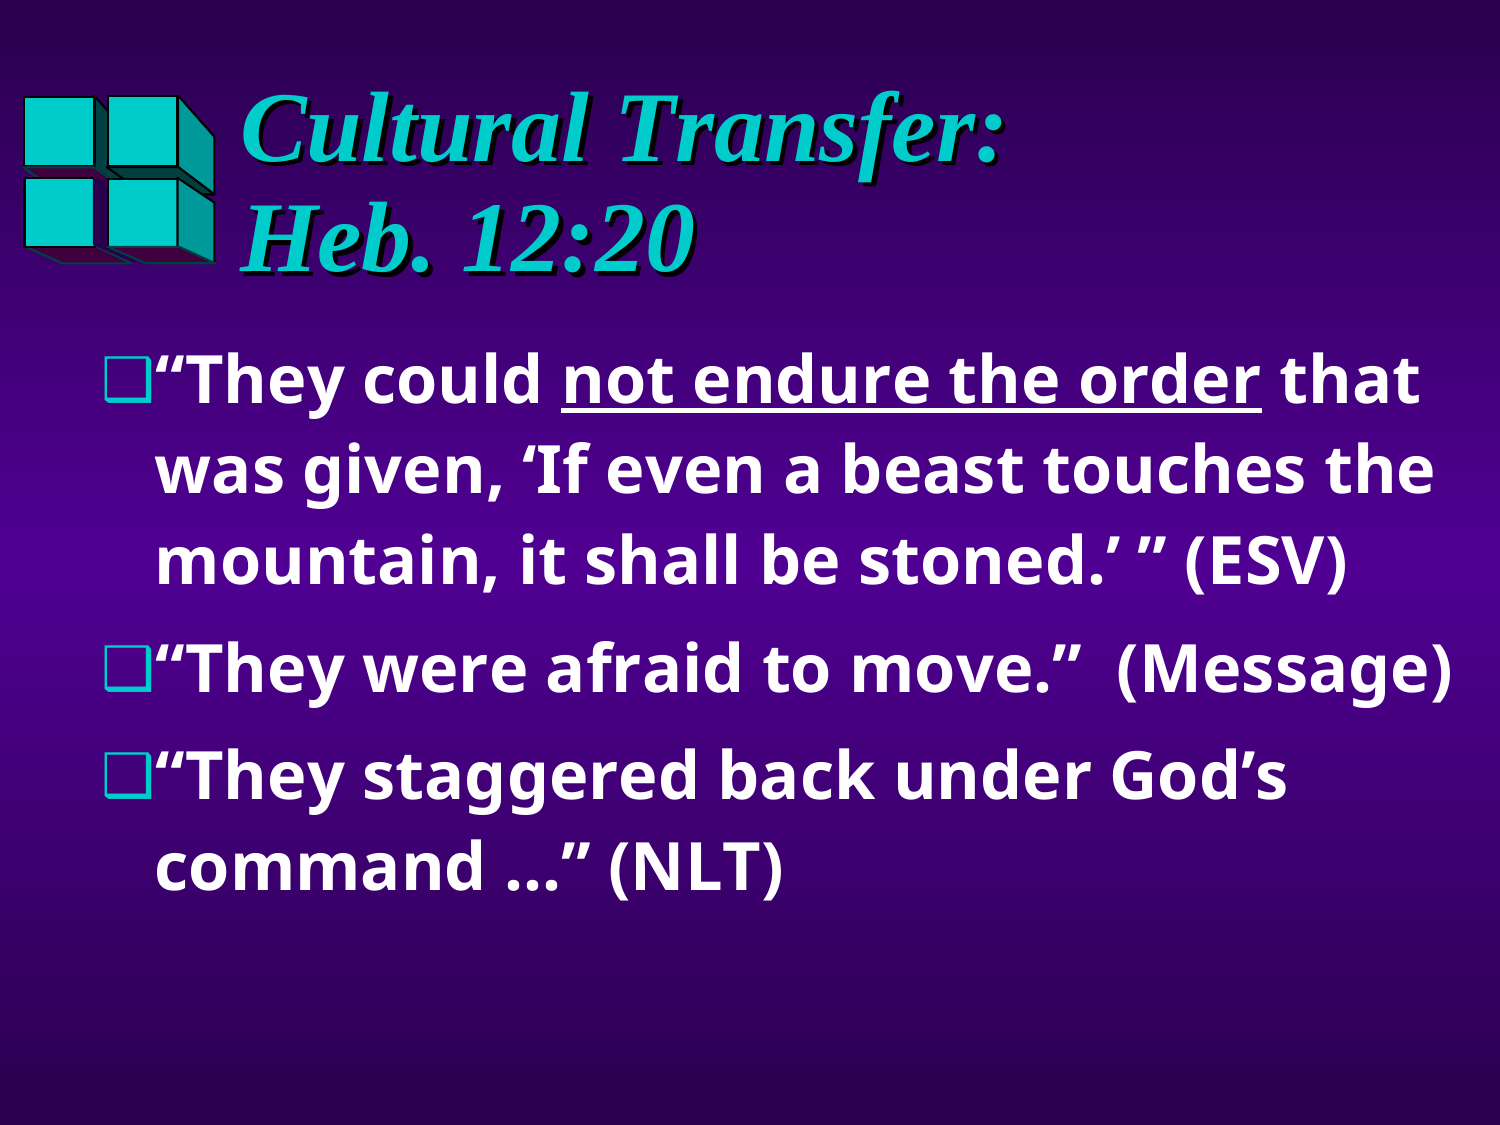

# Cultural Transfer: Heb. 12:20
“They could not endure the order that was given, ‘If even a beast touches the mountain, it shall be stoned.’ ” (ESV)
“They were afraid to move.” (Message)
“They staggered back under God’s command ...” (NLT)